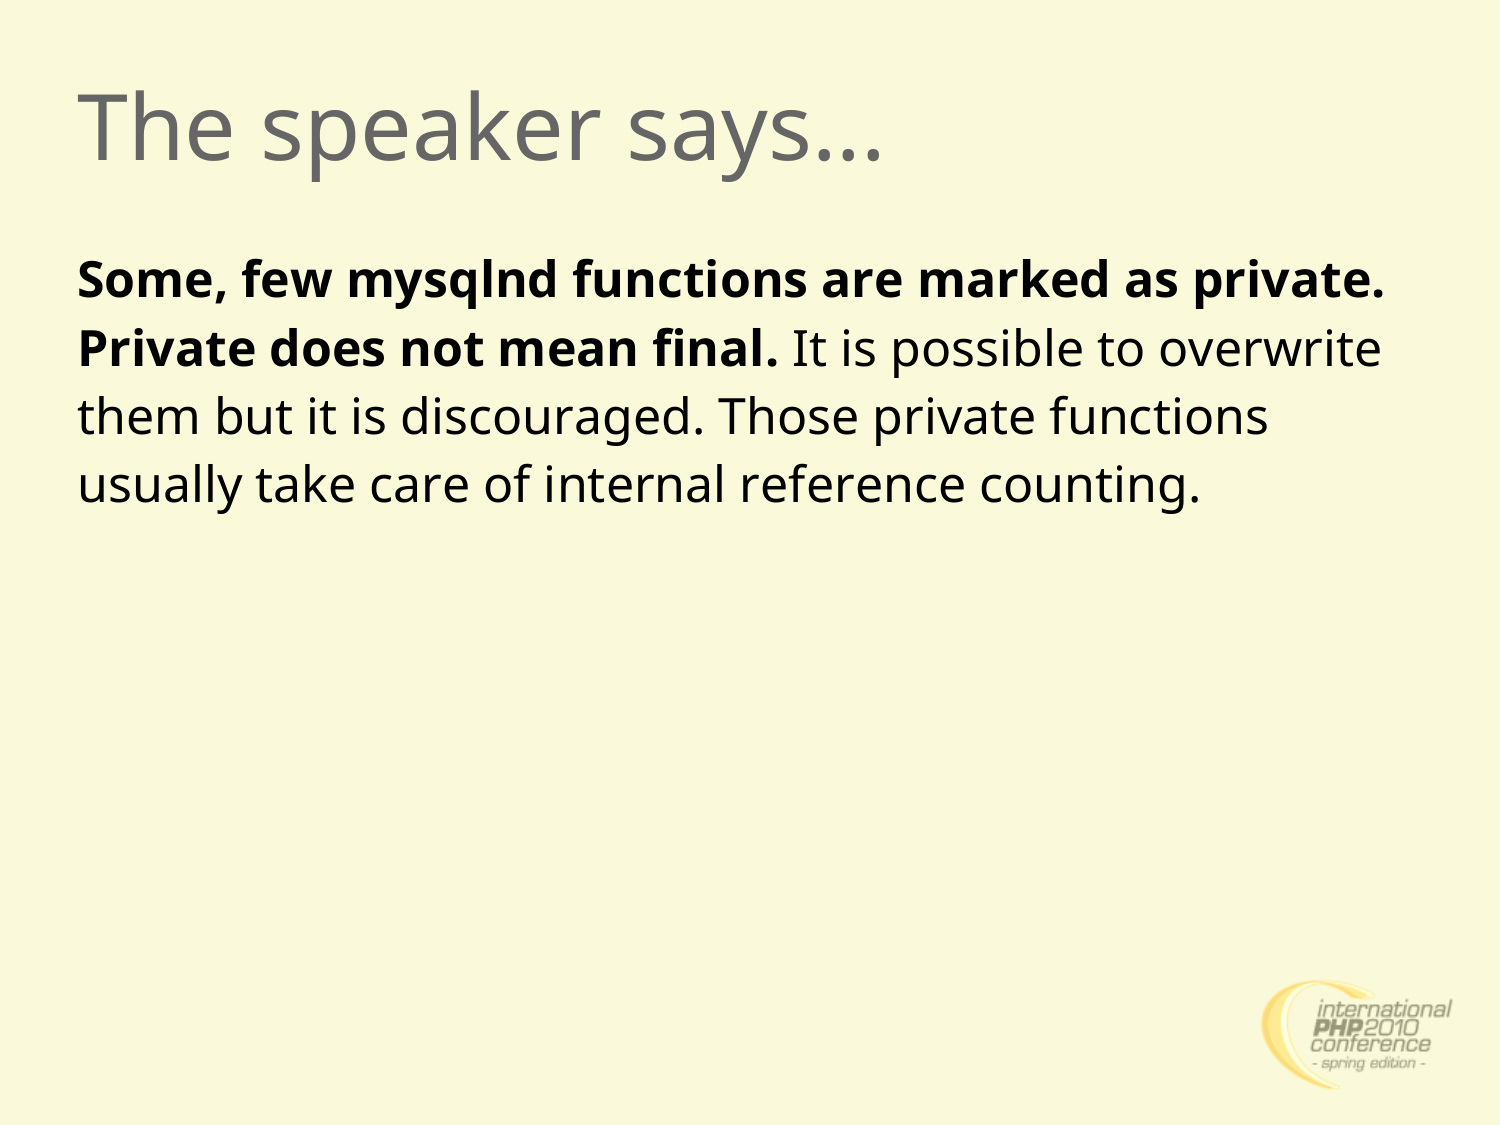

# The speaker says...
Some, few mysqlnd functions are marked as private. Private does not mean final. It is possible to overwrite them but it is discouraged. Those private functions usually take care of internal reference counting.